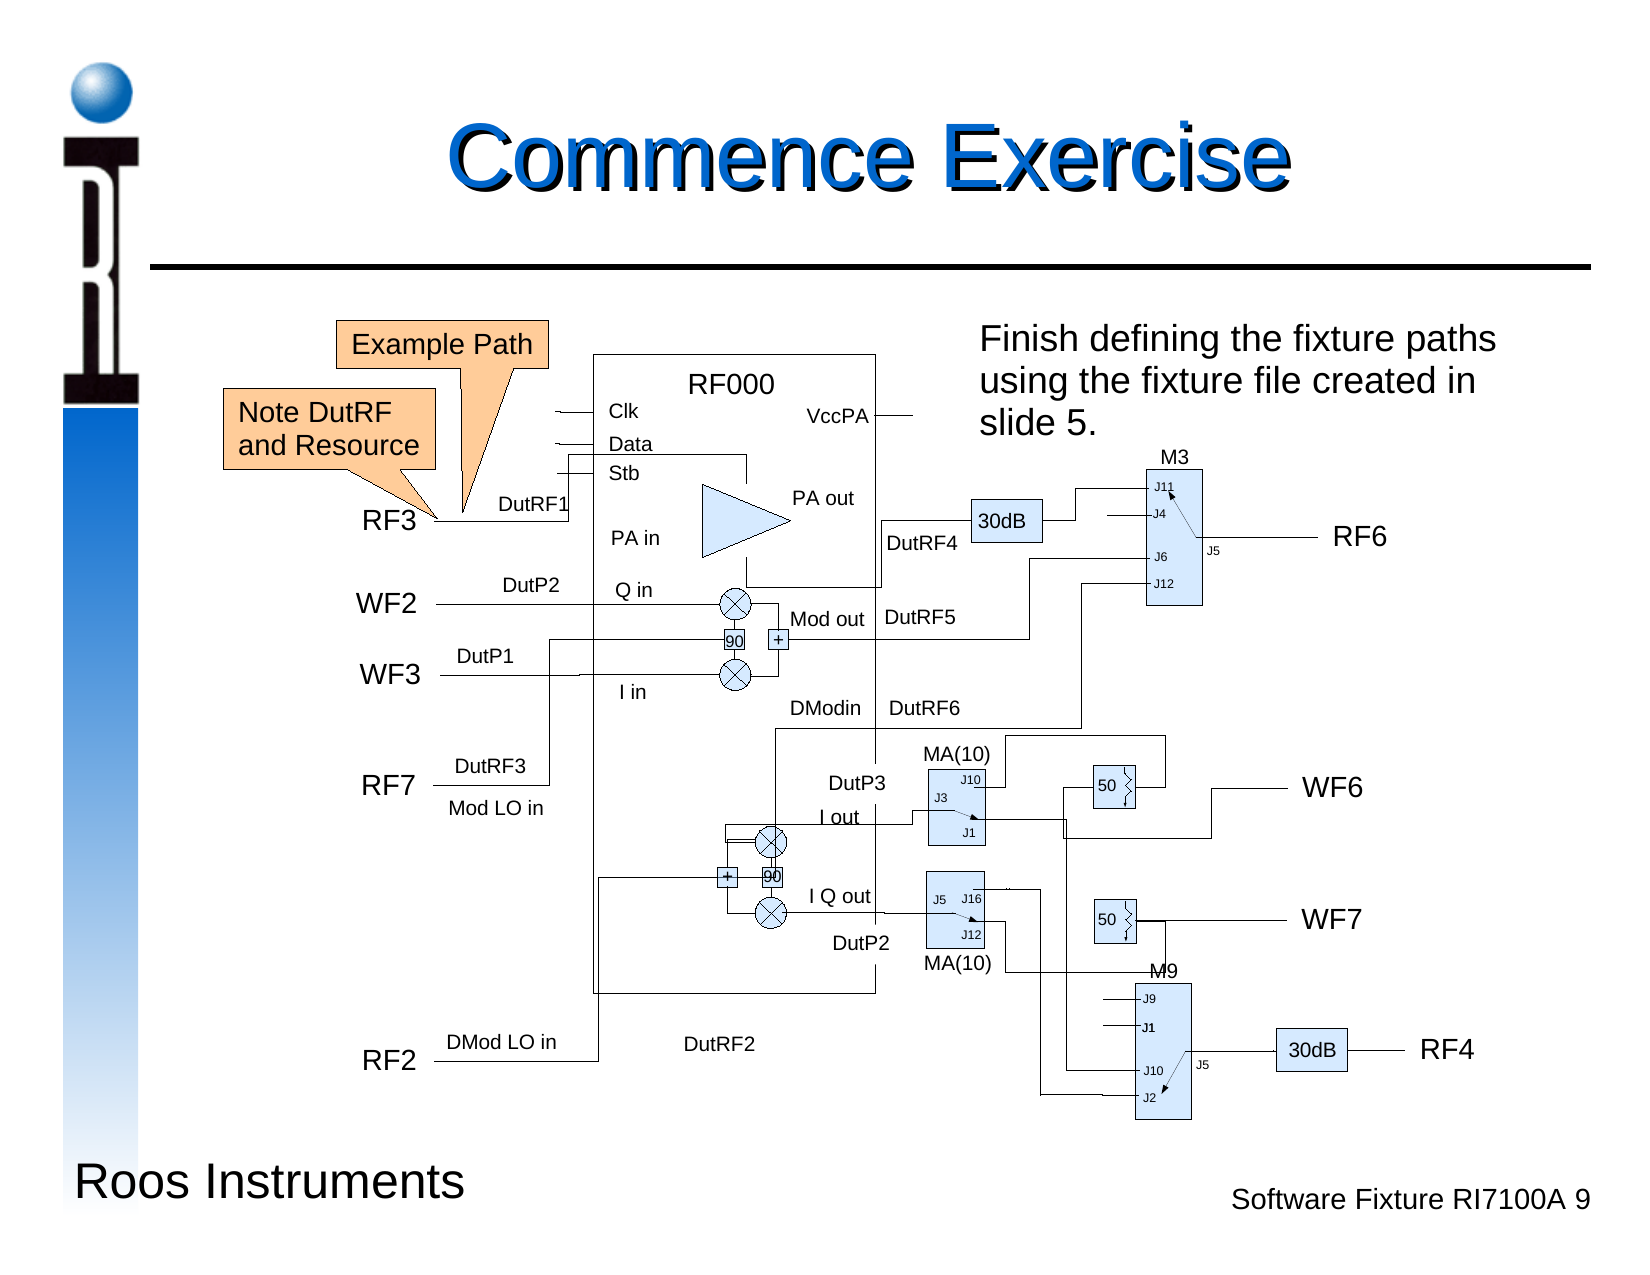

# Commence Exercise
Finish defining the fixture paths
using the fixture file created in
slide 5.
Example Path
RF000
Note DutRF
and Resource
Clk
VccPA
Data
M3
Stb
J11
PA out
DutRF1
RF3
J4
30dB
RF6
PA in
DutRF4
J5
J6
DutP2
J12
Q in
WF2
DutRF5
Mod out
+
90
DutP1
WF3
I in
DutRF6
DModin
MA(10)
DutRF3
RF7
WF6
DutP3
J10
50
J3
Mod LO in
I out
J1
+
90
I Q out
J16
J5
WF7
50
J12
DutP2
MA(10)
M9
J9
J1
J1
DMod LO in
DutRF2
RF4
30dB
RF2
J5
J10
J2
9